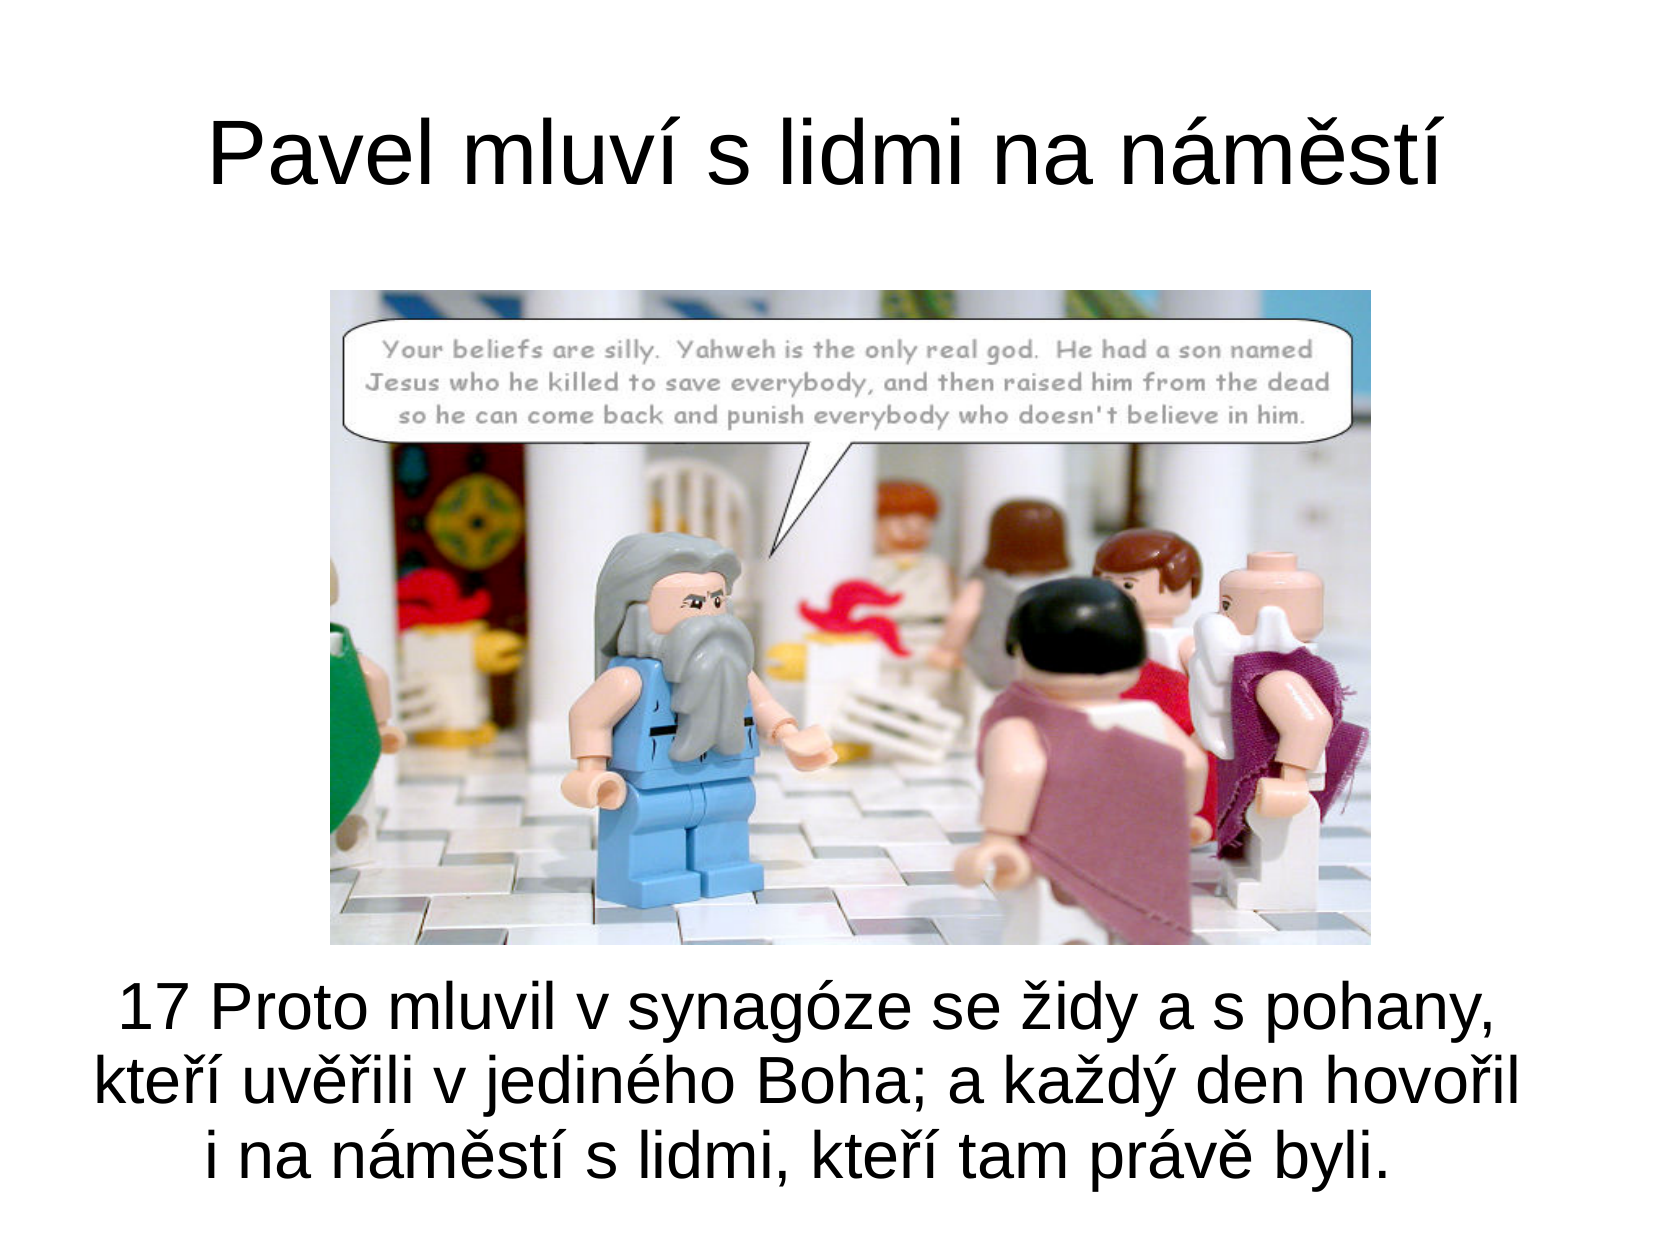

# Pavel mluví s lidmi na náměstí
17 Proto mluvil v synagóze se židy a s pohany, kteří uvěřili v jediného Boha; a každý den hovořil i na náměstí s lidmi, kteří tam právě byli.